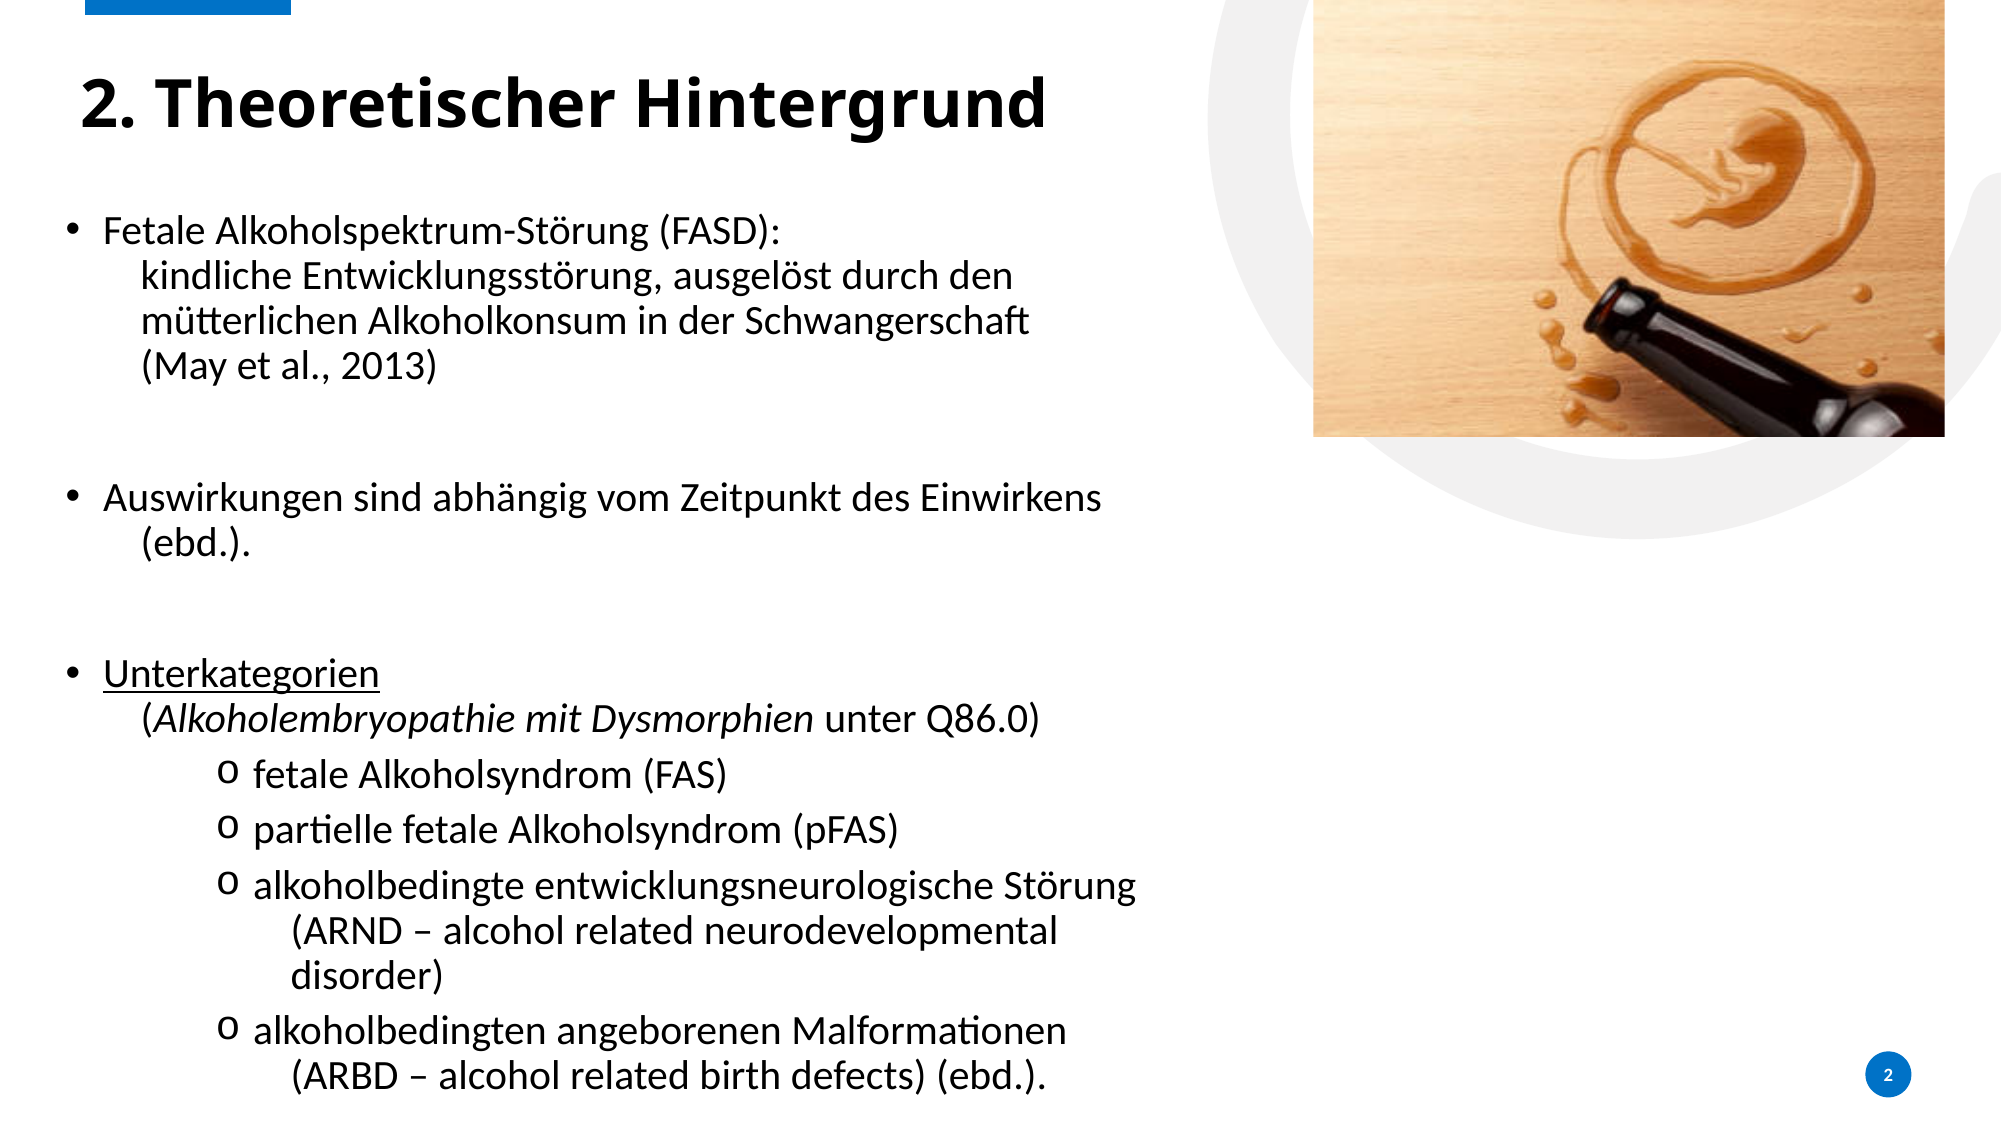

2. Theoretischer Hintergrund
Fetale Alkoholspektrum-Störung (FASD):
kindliche Entwicklungsstörung, ausgelöst durch den mütterlichen Alkoholkonsum in der Schwangerschaft
(May et al., 2013)
Auswirkungen sind abhängig vom Zeitpunkt des Einwirkens (ebd.).
Unterkategorien
(Alkoholembryopathie mit Dysmorphien unter Q86.0)
fetale Alkoholsyndrom (FAS)
partielle fetale Alkoholsyndrom (pFAS)
alkoholbedingte entwicklungsneurologische Störung
(ARND – alcohol related neurodevelopmental disorder)
alkoholbedingten angeborenen Malformationen
(ARBD – alcohol related birth defects) (ebd.).
2